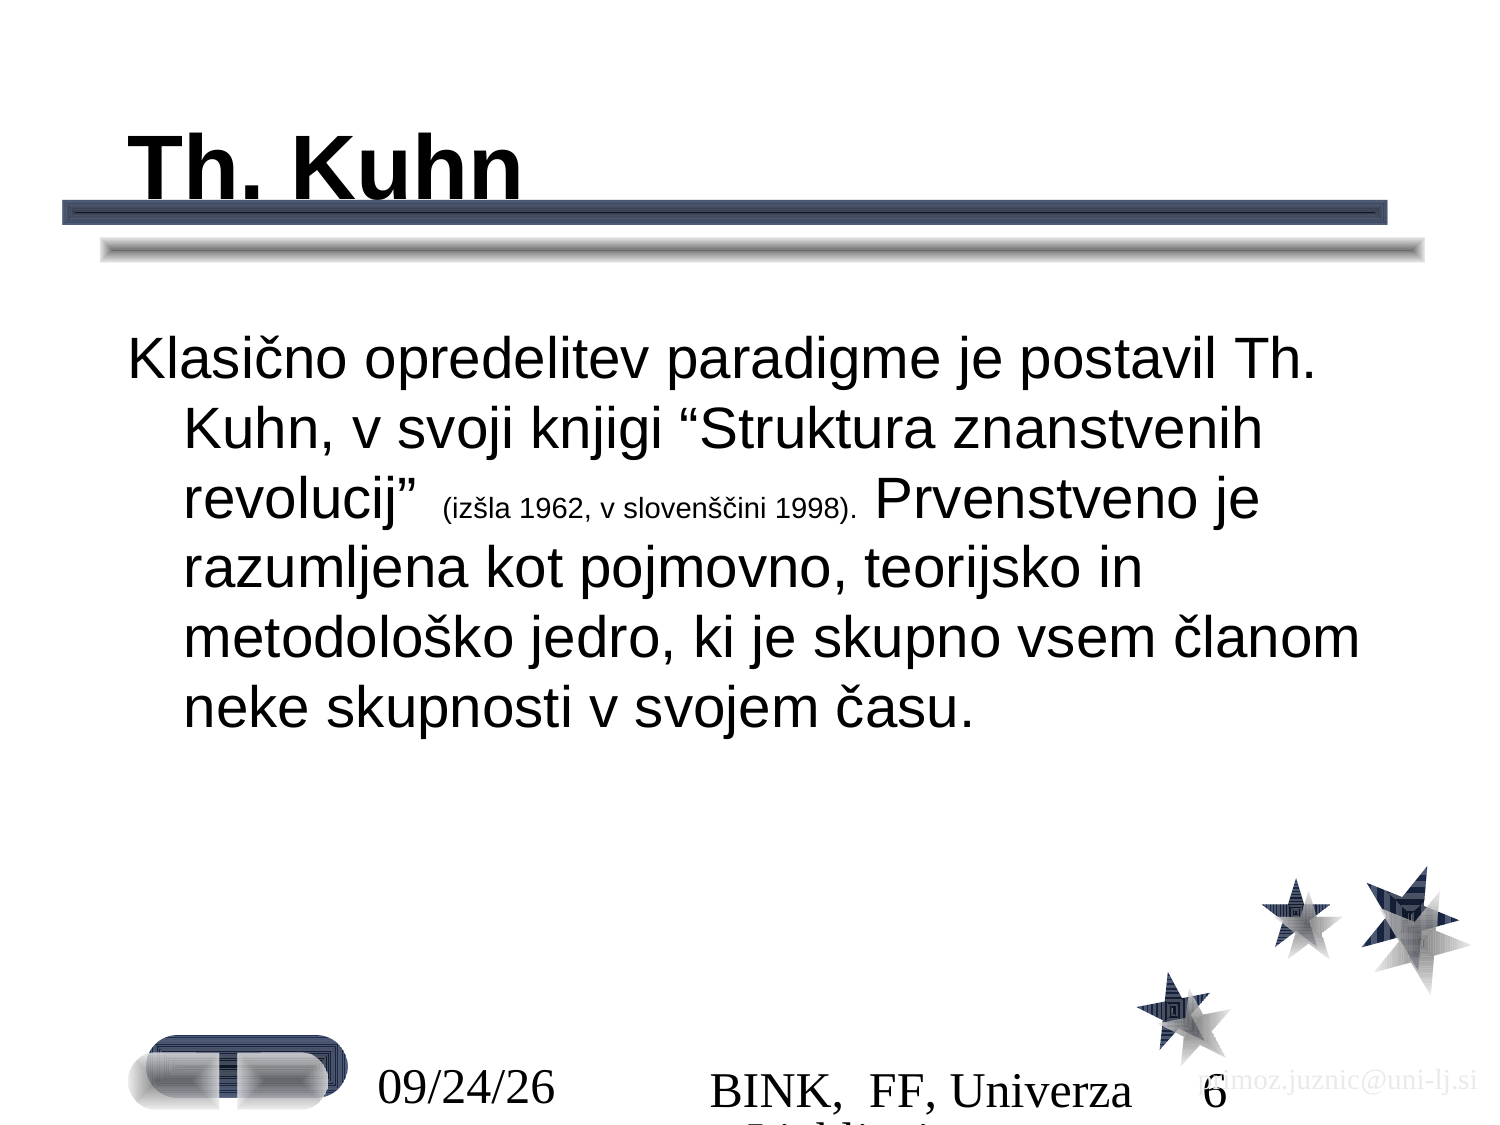

# Th. Kuhn
Klasično opredelitev paradigme je postavil Th. Kuhn, v svoji knjigi “Struktura znanstvenih revolucij” (izšla 1962, v slovenščini 1998). Prvenstveno je razumljena kot pojmovno, teorijsko in metodološko jedro, ki je skupno vsem članom neke skupnosti v svojem času.
BINK, FF, Univerza v Ljubljani
6